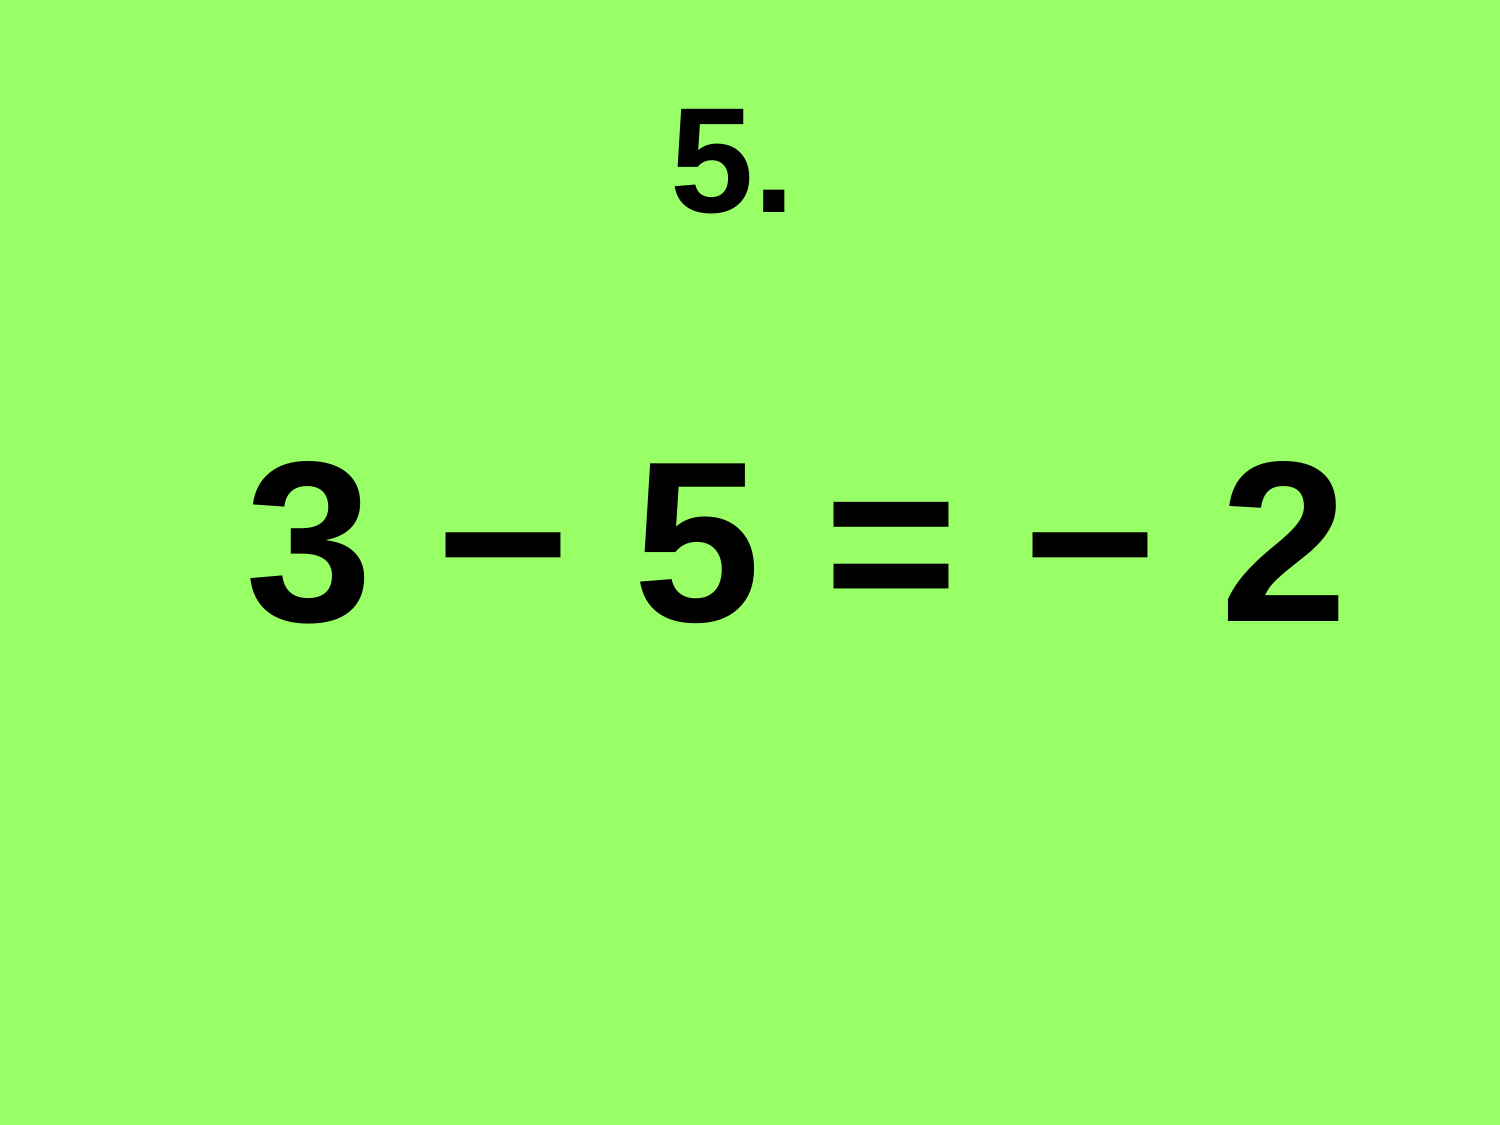

5.
# 3 − 5 = − 2